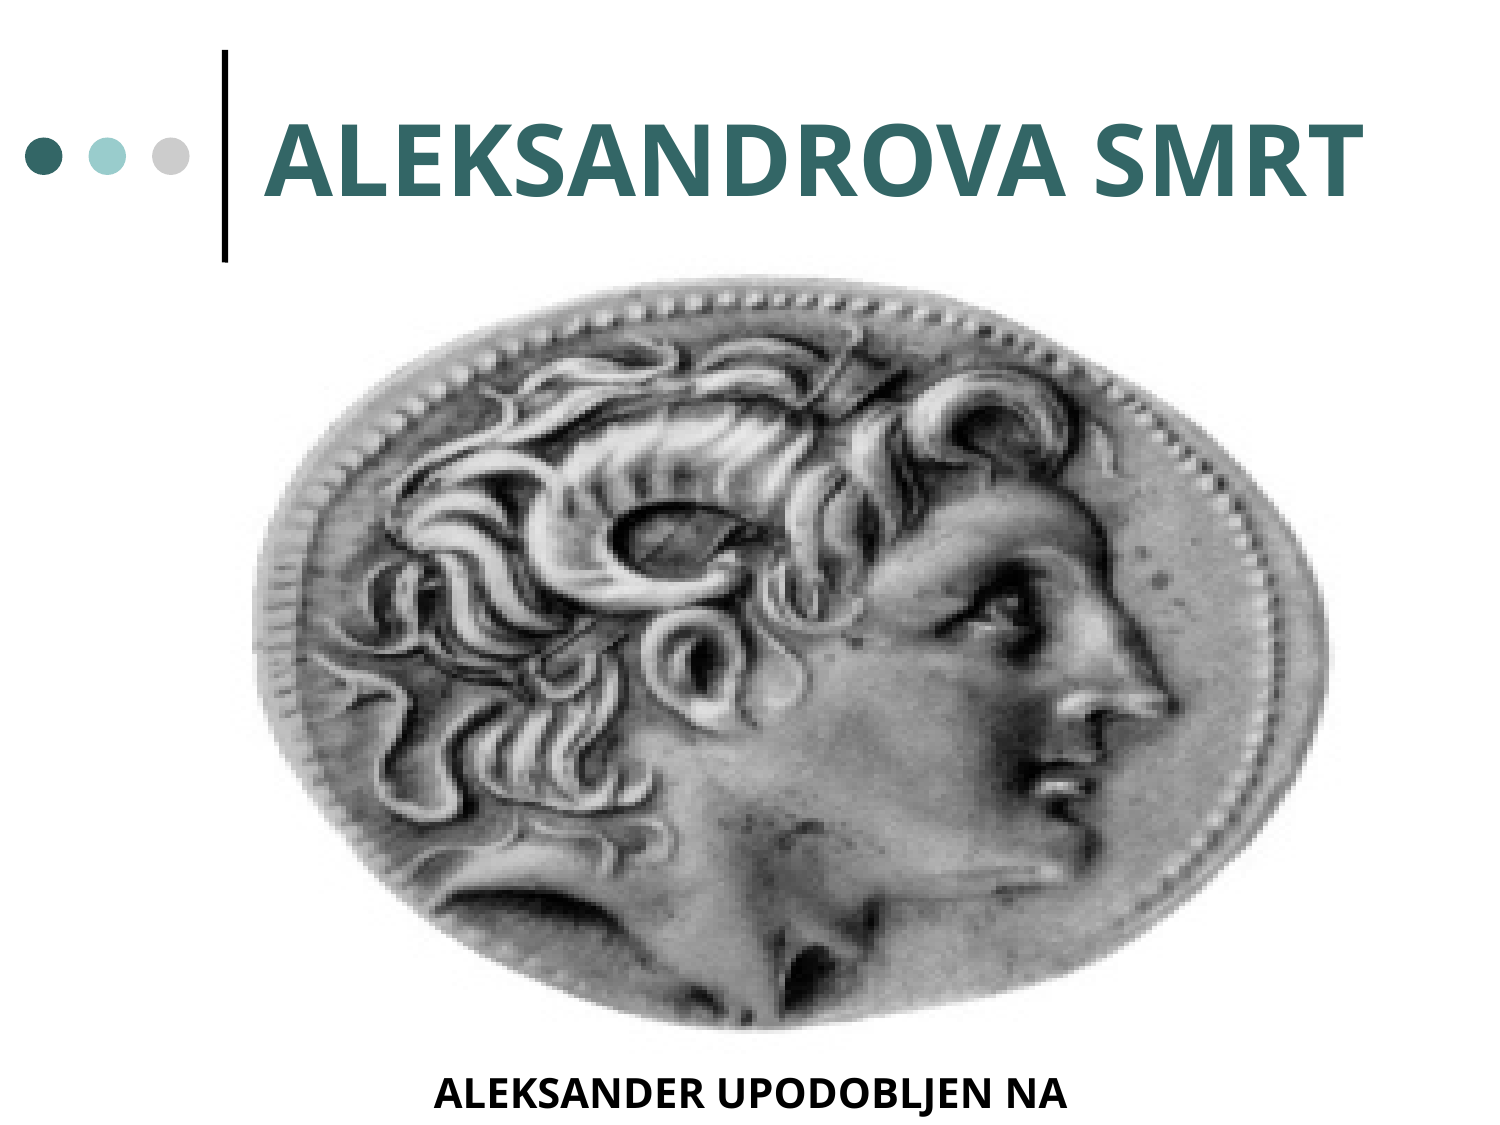

# ALEKSANDROVA SMRT
 zbolel za malarijo
še vedno je opravljal daritve, sprejemal poročila svojih poveljnikov
umrl je leta 323 pr. Kr., star 33 let
ALEKSANDER UPODOBLJEN NA KOVANCU